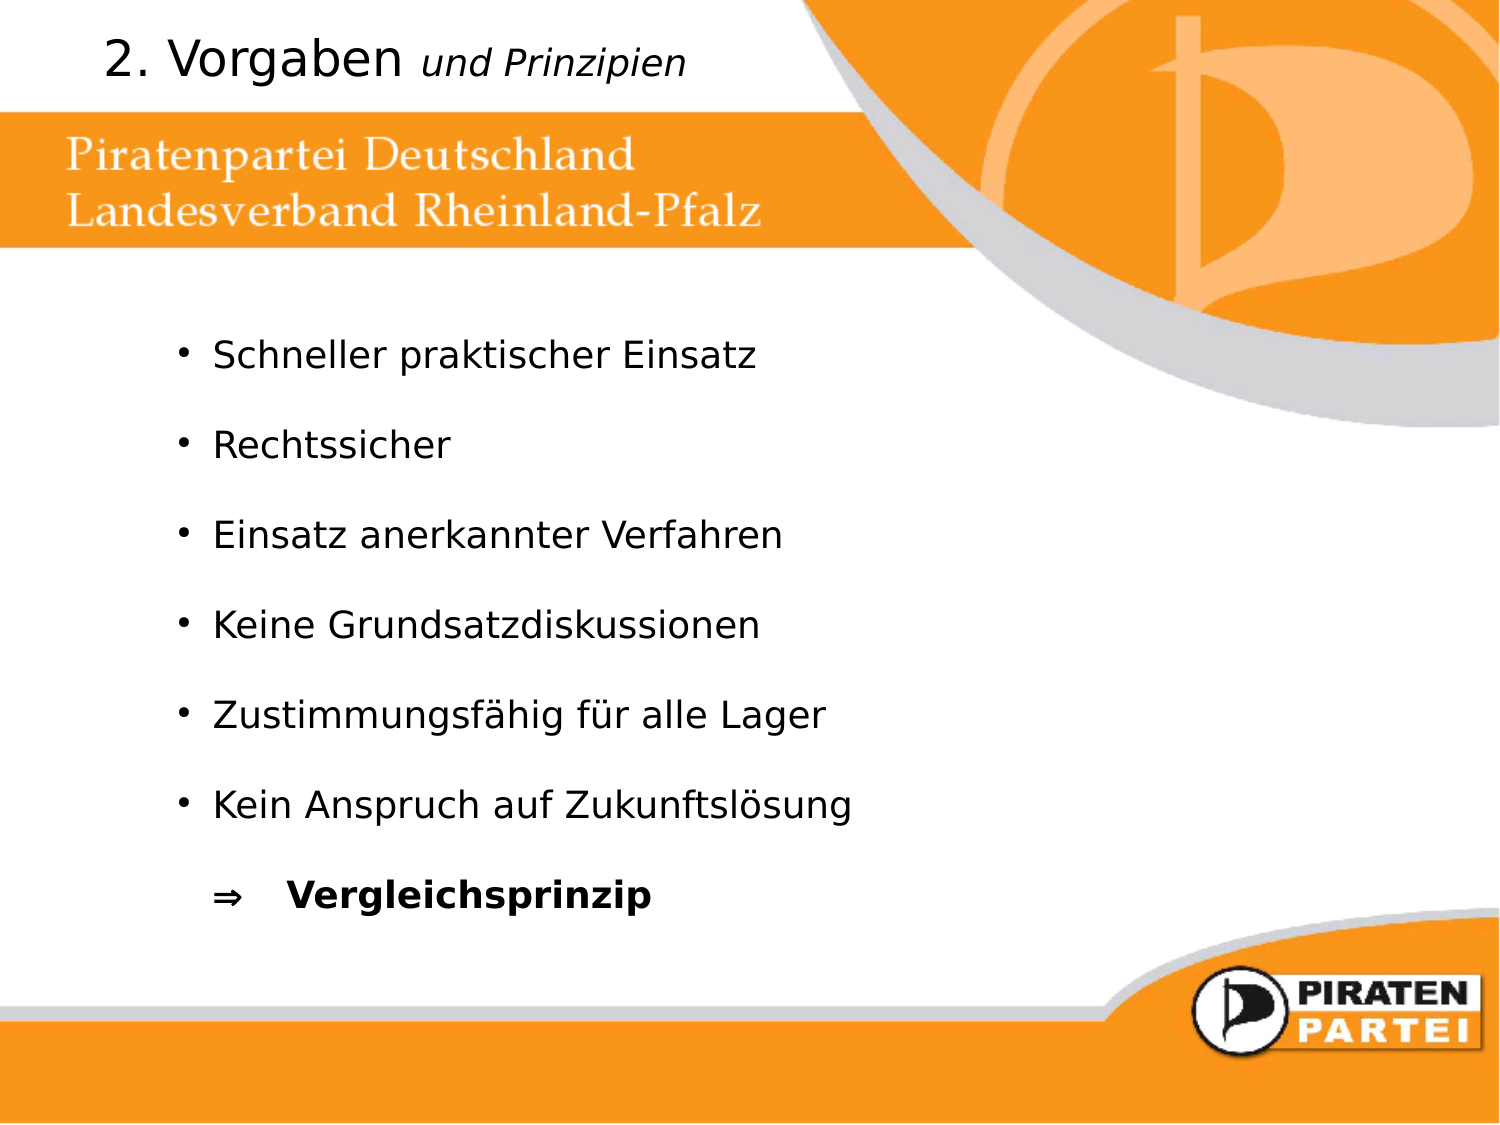

# 2. Vorgaben und Prinzipien
Schneller praktischer Einsatz
Rechtssicher
Einsatz anerkannter Verfahren
Keine Grundsatzdiskussionen
Zustimmungsfähig für alle Lager
Kein Anspruch auf Zukunftslösung
Þ	Vergleichsprinzip